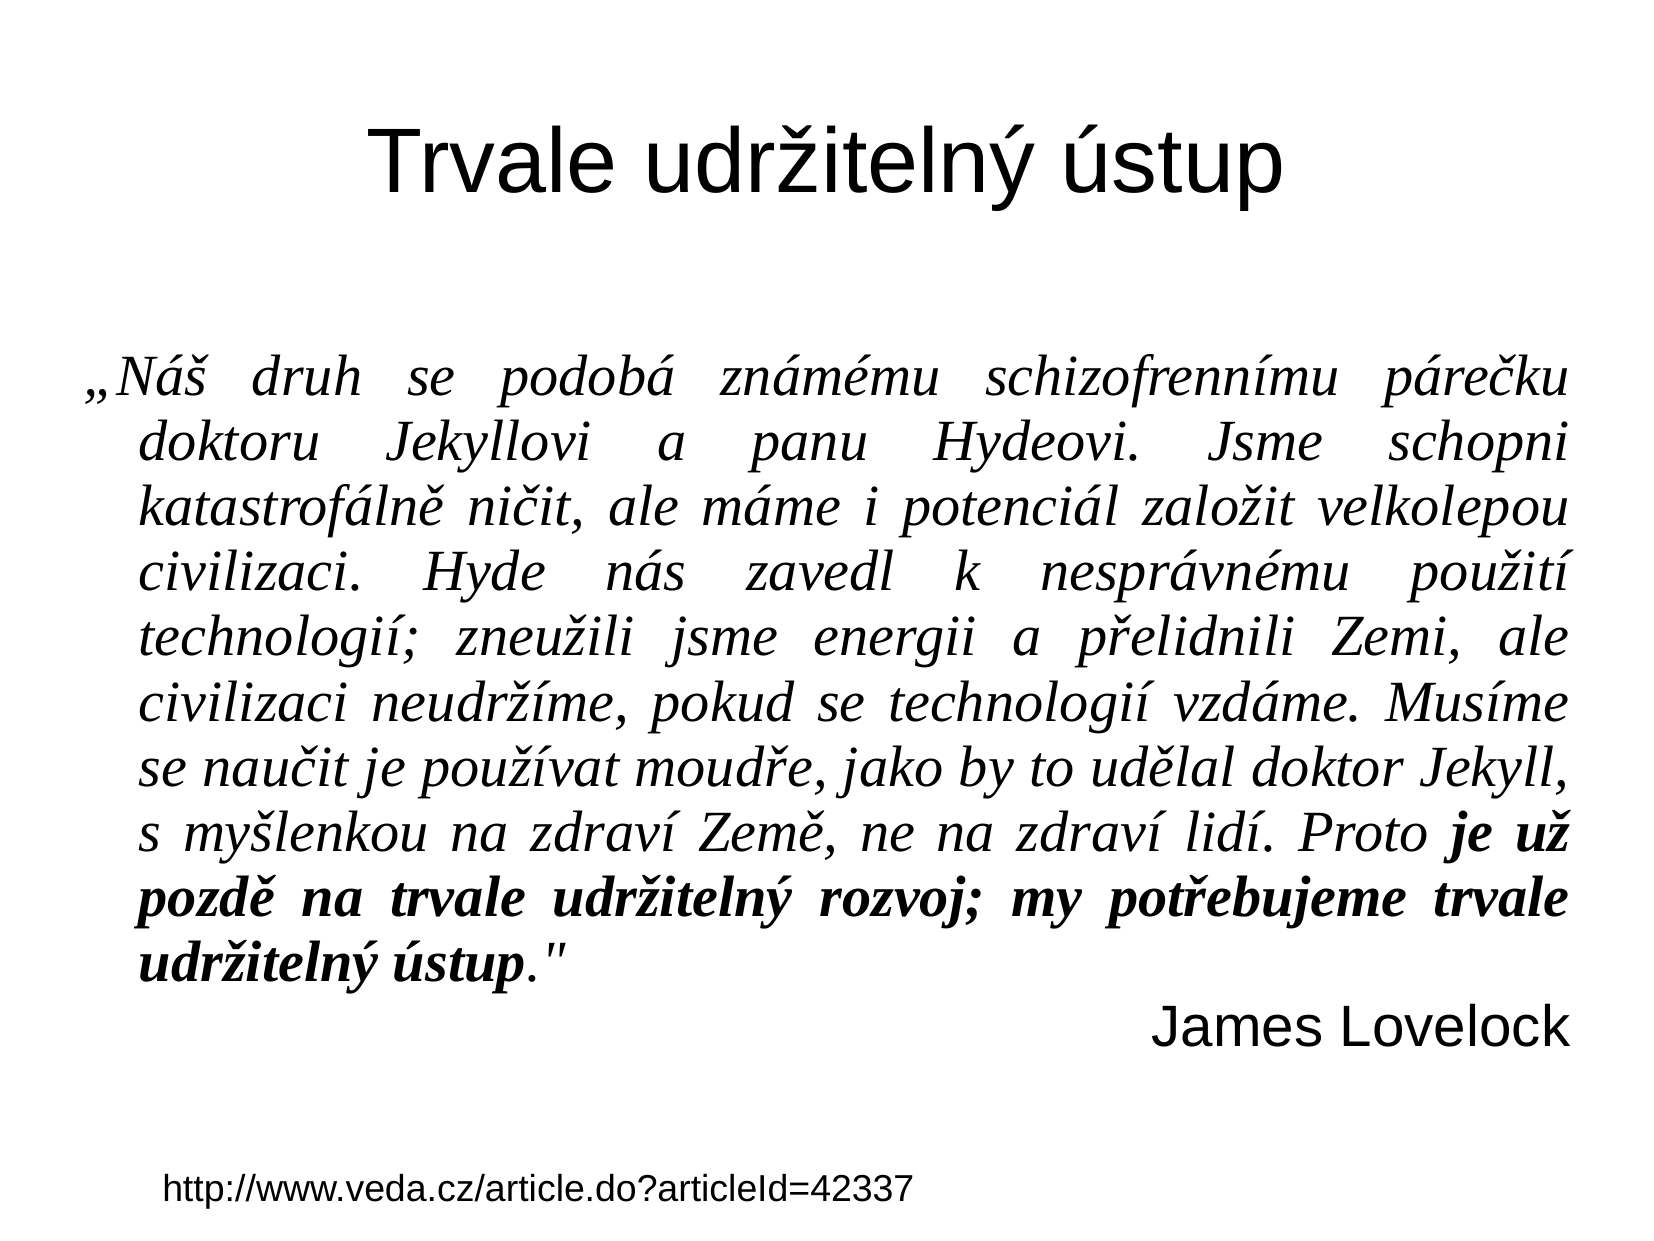

Trvale udržitelný ústup
„Náš druh se podobá známému schizofrennímu párečku doktoru Jekyllovi a panu Hydeovi. Jsme schopni katastrofálně ničit, ale máme i potenciál založit velkolepou civilizaci. Hyde nás zavedl k nesprávnému použití technologií; zneužili jsme energii a přelidnili Zemi, ale civilizaci neudržíme, pokud se technologií vzdáme. Musíme se naučit je používat moudře, jako by to udělal doktor Jekyll, s myšlenkou na zdraví Země, ne na zdraví lidí. Proto je už pozdě na trvale udržitelný rozvoj; my potřebujeme trvale udržitelný ústup."
James Lovelock
http://www.veda.cz/article.do?articleId=42337